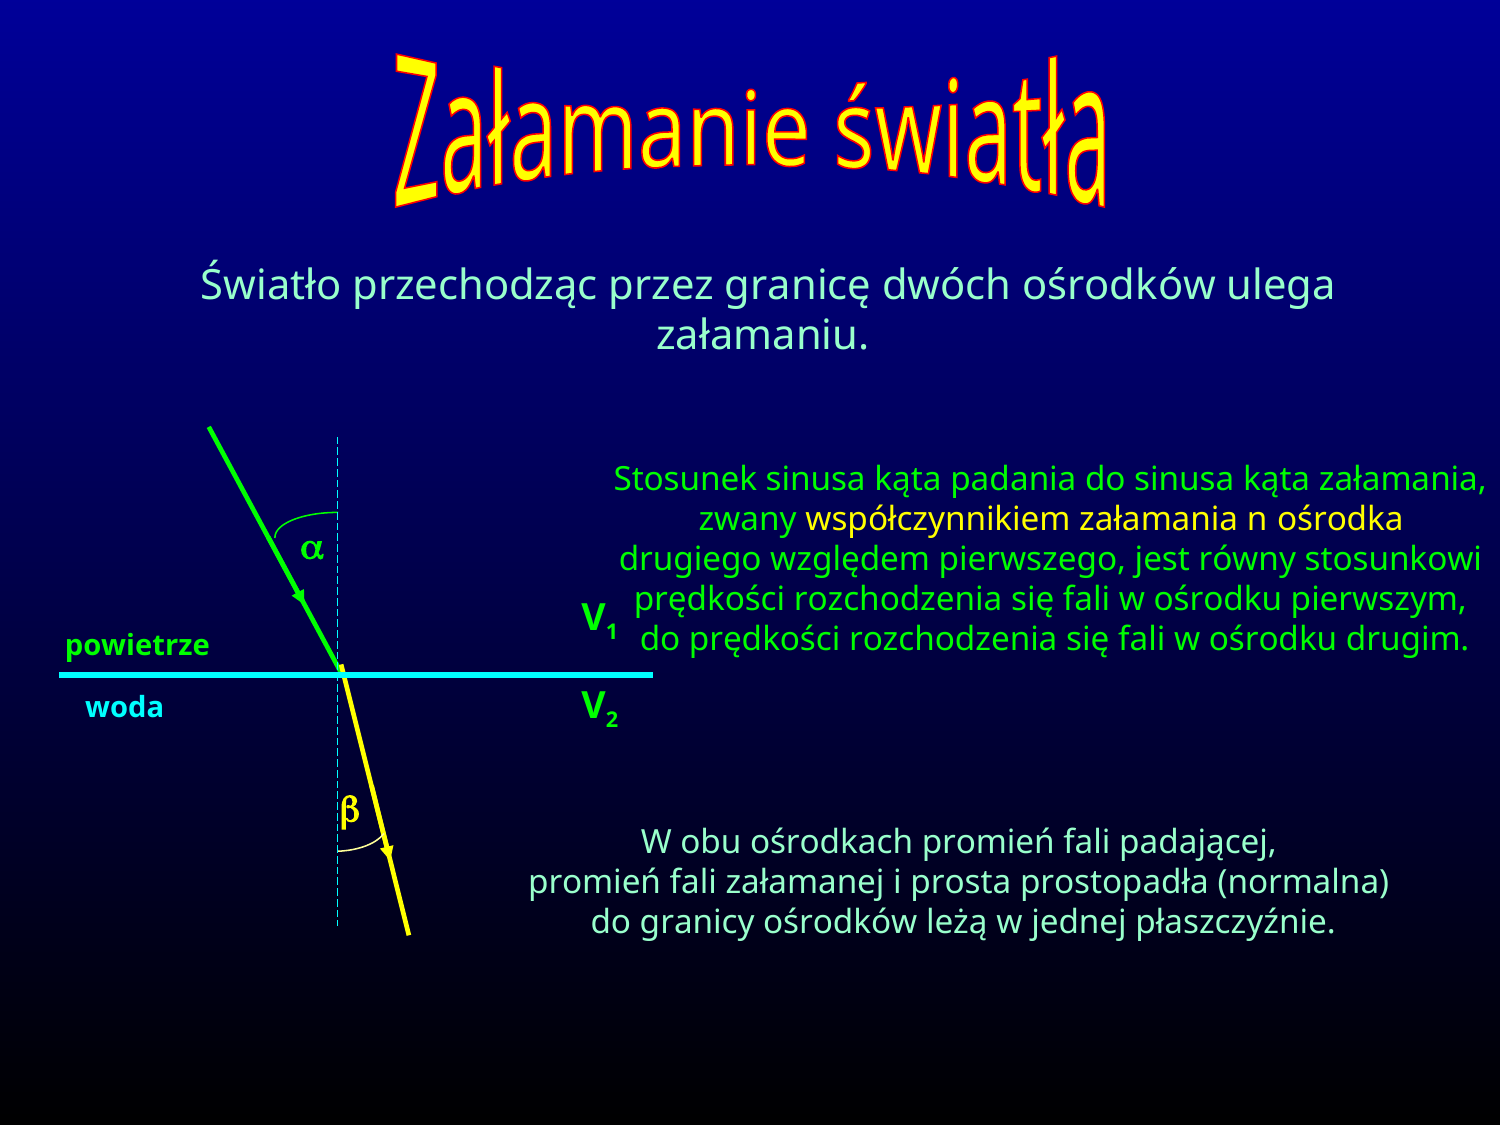

Załamanie światła
Światło przechodząc przez granicę dwóch ośrodków ulega załamaniu.
V1
powietrze
woda
V2
Stosunek sinusa kąta padania do sinusa kąta załamania,
zwany współczynnikiem załamania n ośrodka
drugiego względem pierwszego, jest równy stosunkowi
prędkości rozchodzenia się fali w ośrodku pierwszym,
do prędkości rozchodzenia się fali w ośrodku drugim.


W obu ośrodkach promień fali padającej,
promień fali załamanej i prosta prostopadła (normalna)
do granicy ośrodków leżą w jednej płaszczyźnie.